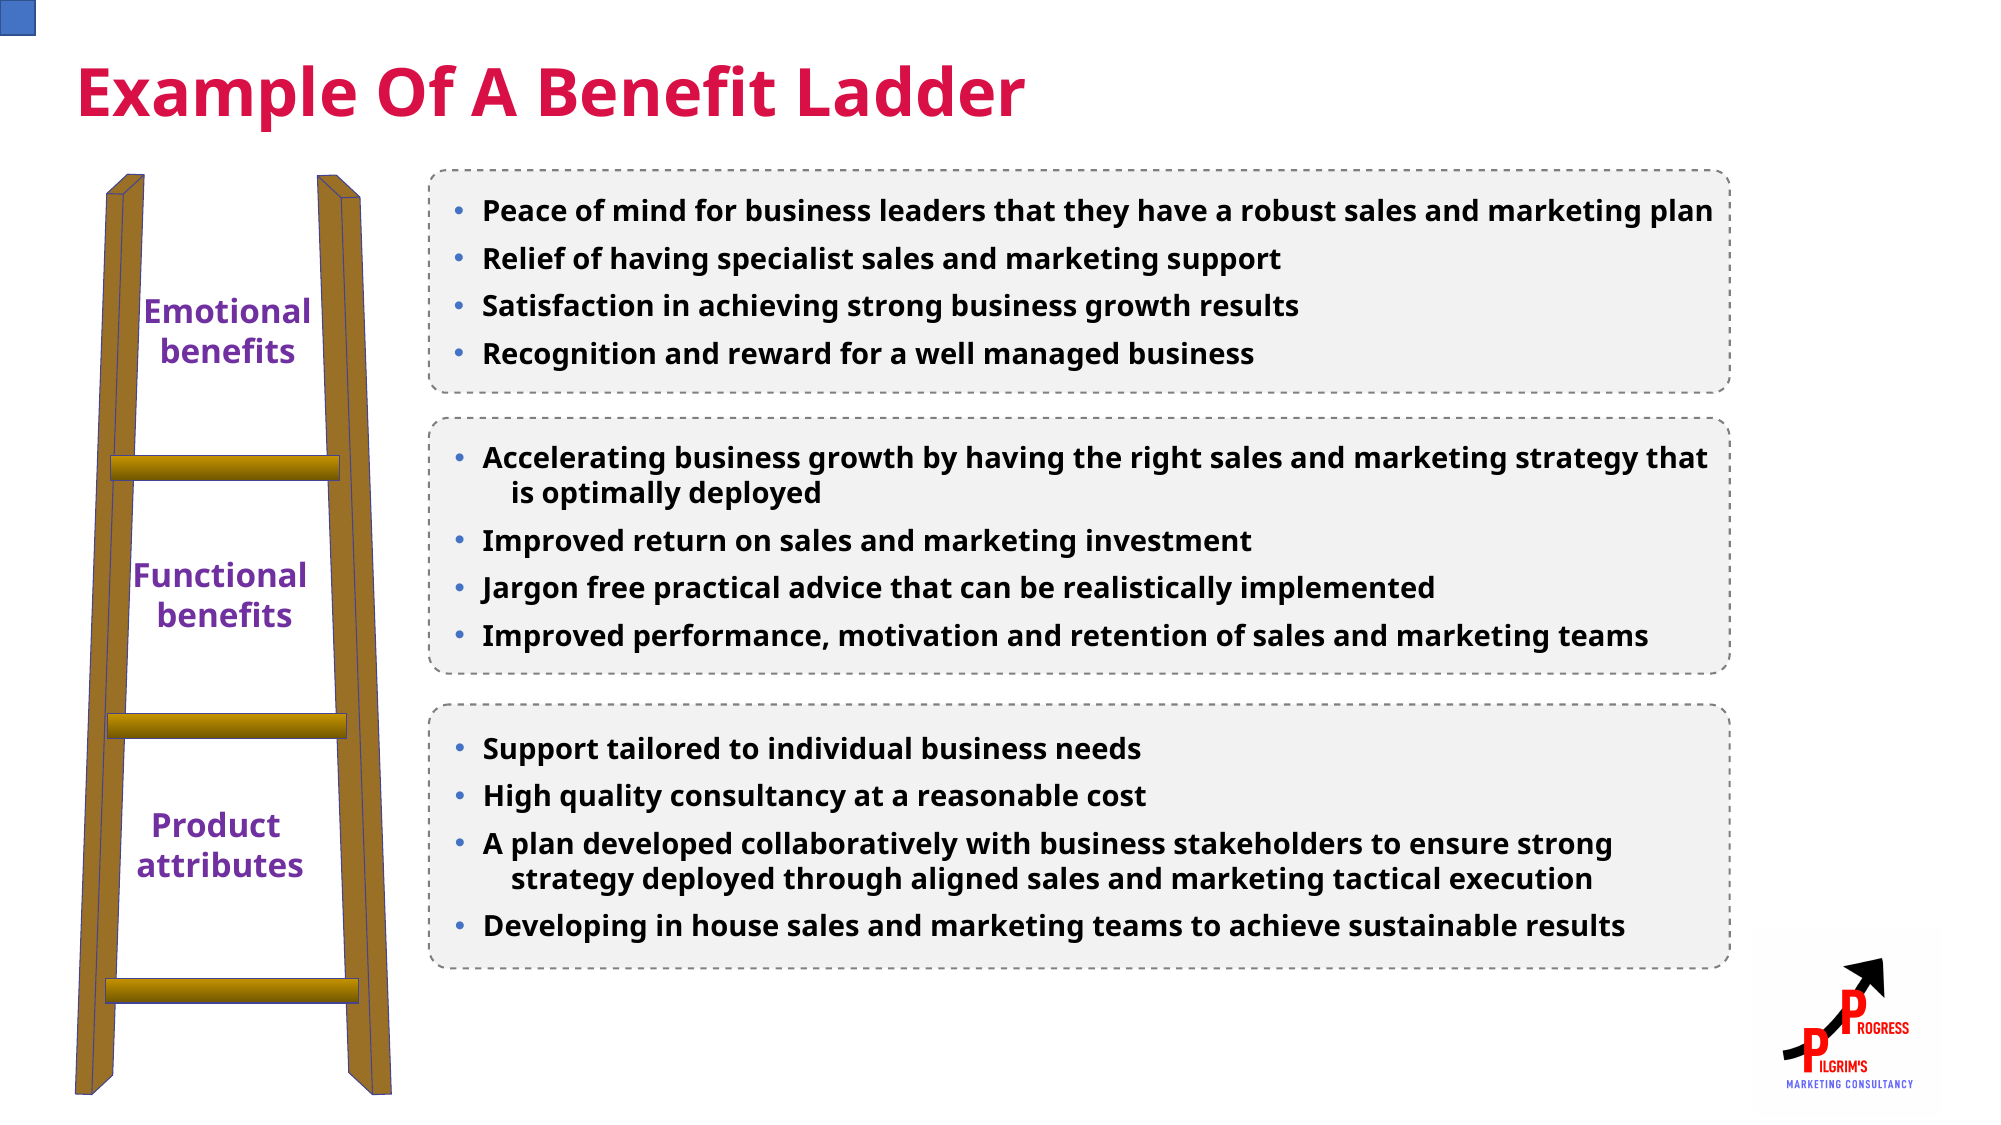

# Example Of A Benefit Ladder
Peace of mind for business leaders that they have a robust sales and marketing plan
Relief of having specialist sales and marketing support
Satisfaction in achieving strong business growth results
Recognition and reward for a well managed business
Emotional
benefits
Functional
benefits
Product
attributes
Accelerating business growth by having the right sales and marketing strategy that is optimally deployed
Improved return on sales and marketing investment
Jargon free practical advice that can be realistically implemented
Improved performance, motivation and retention of sales and marketing teams
Support tailored to individual business needs
High quality consultancy at a reasonable cost
A plan developed collaboratively with business stakeholders to ensure strong strategy deployed through aligned sales and marketing tactical execution
Developing in house sales and marketing teams to achieve sustainable results